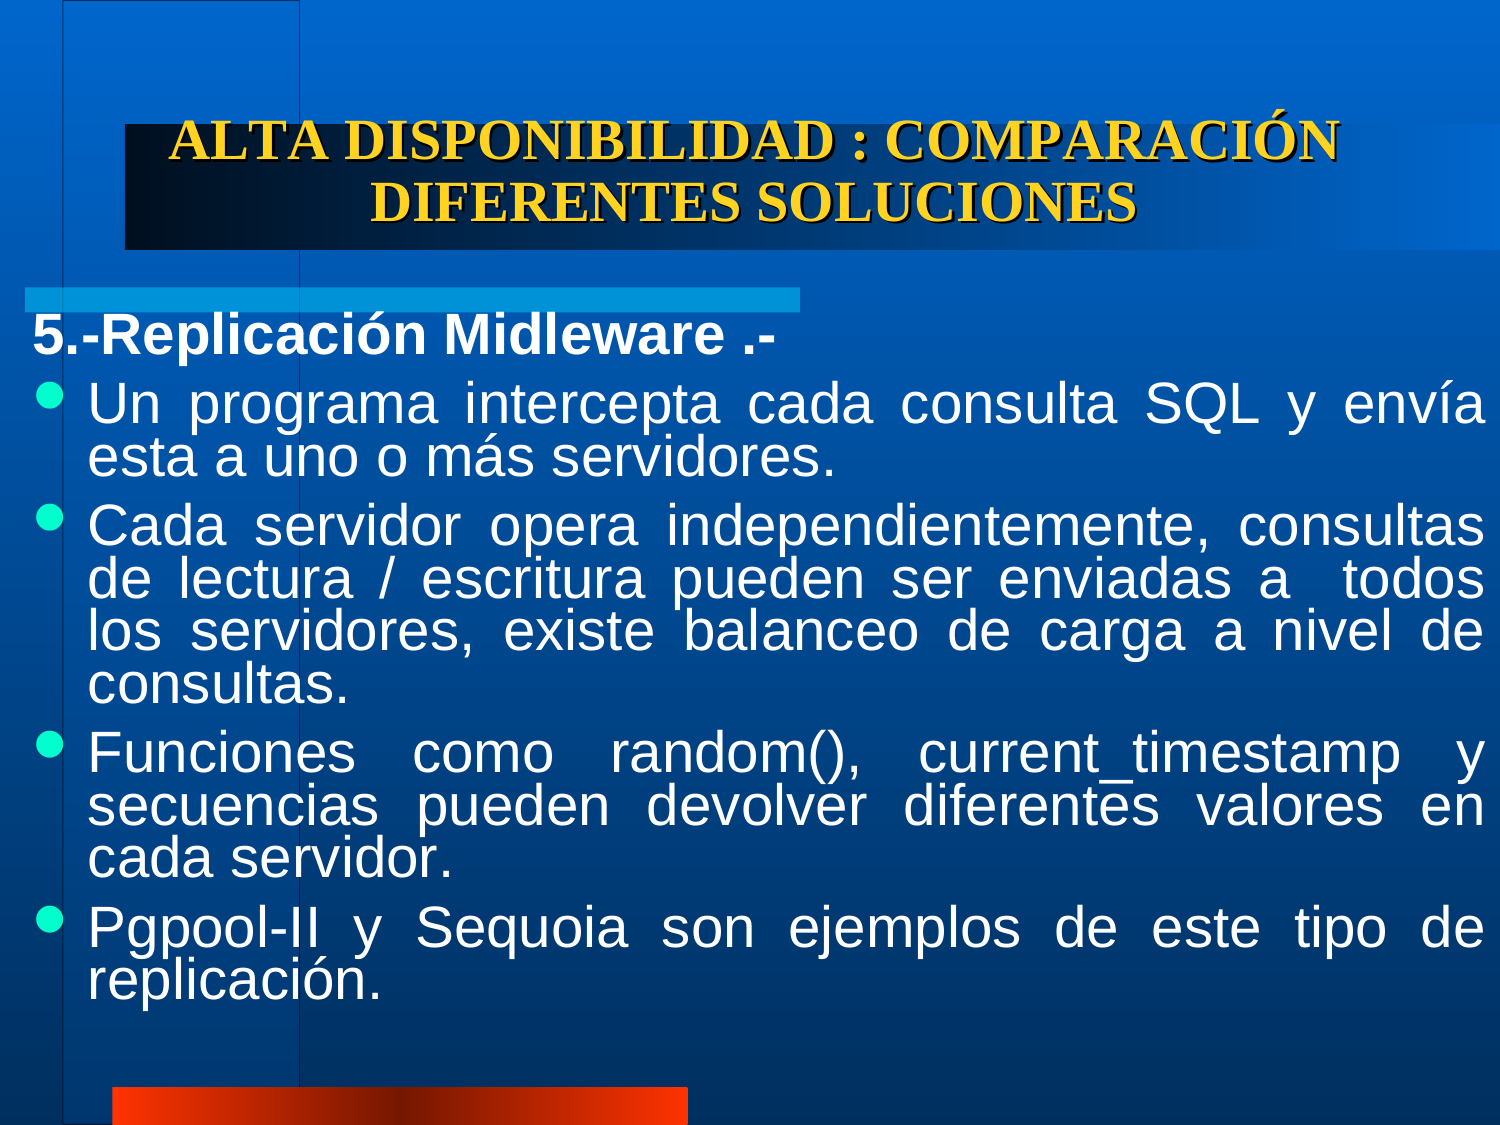

# ALTA DISPONIBILIDAD : COMPARACIÓN DIFERENTES SOLUCIONES
5.-Replicación Midleware .-
Un programa intercepta cada consulta SQL y envía esta a uno o más servidores.
Cada servidor opera independientemente, consultas de lectura / escritura pueden ser enviadas a todos los servidores, existe balanceo de carga a nivel de consultas.
Funciones como random(), current_timestamp y secuencias pueden devolver diferentes valores en cada servidor.
Pgpool-II y Sequoia son ejemplos de este tipo de replicación.